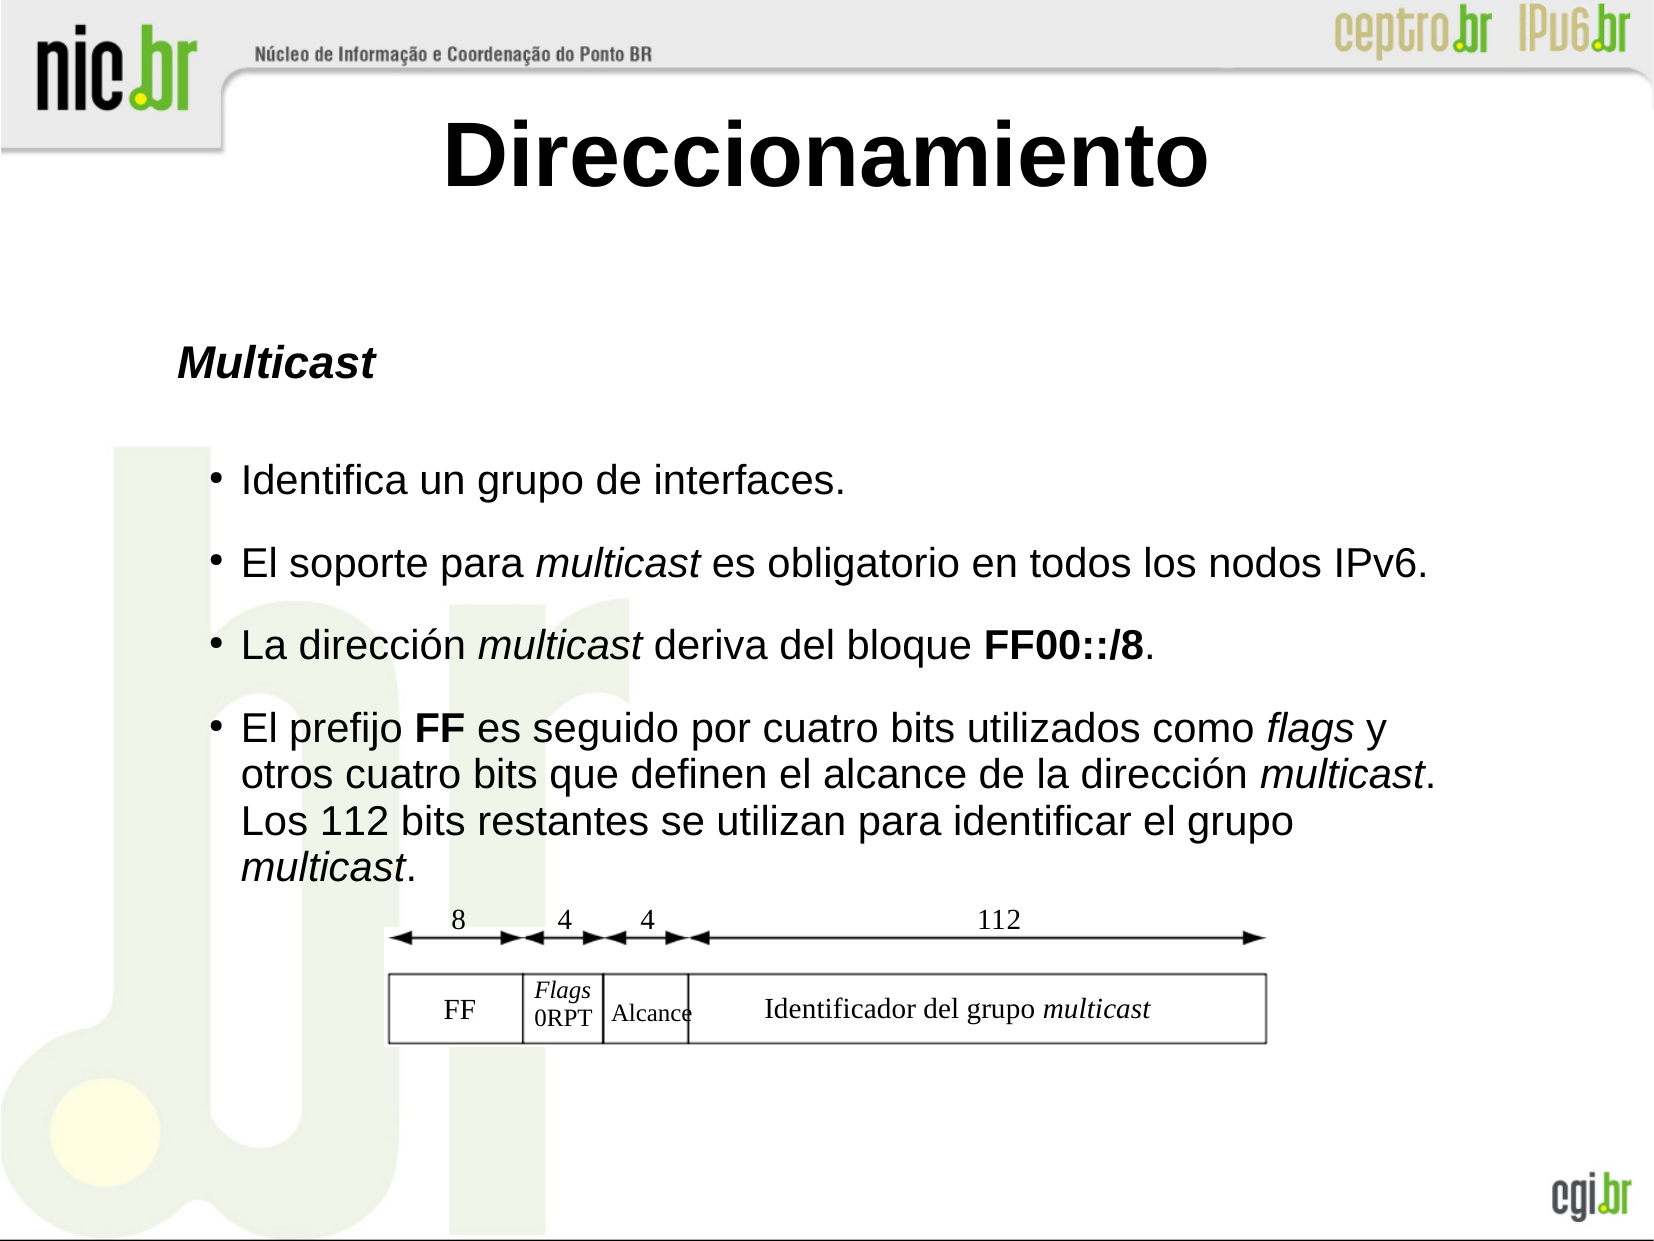

Direccionamiento
Multicast
Identifica un grupo de interfaces.
El soporte para multicast es obligatorio en todos los nodos IPv6.
La dirección multicast deriva del bloque FF00::/8.
El prefijo FF es seguido por cuatro bits utilizados como flags y otros cuatro bits que definen el alcance de la dirección multicast. Los 112 bits restantes se utilizan para identificar el grupo multicast.
8
4
4
112
Flags
0RPT
Identificador del grupo multicast
FF
Alcance